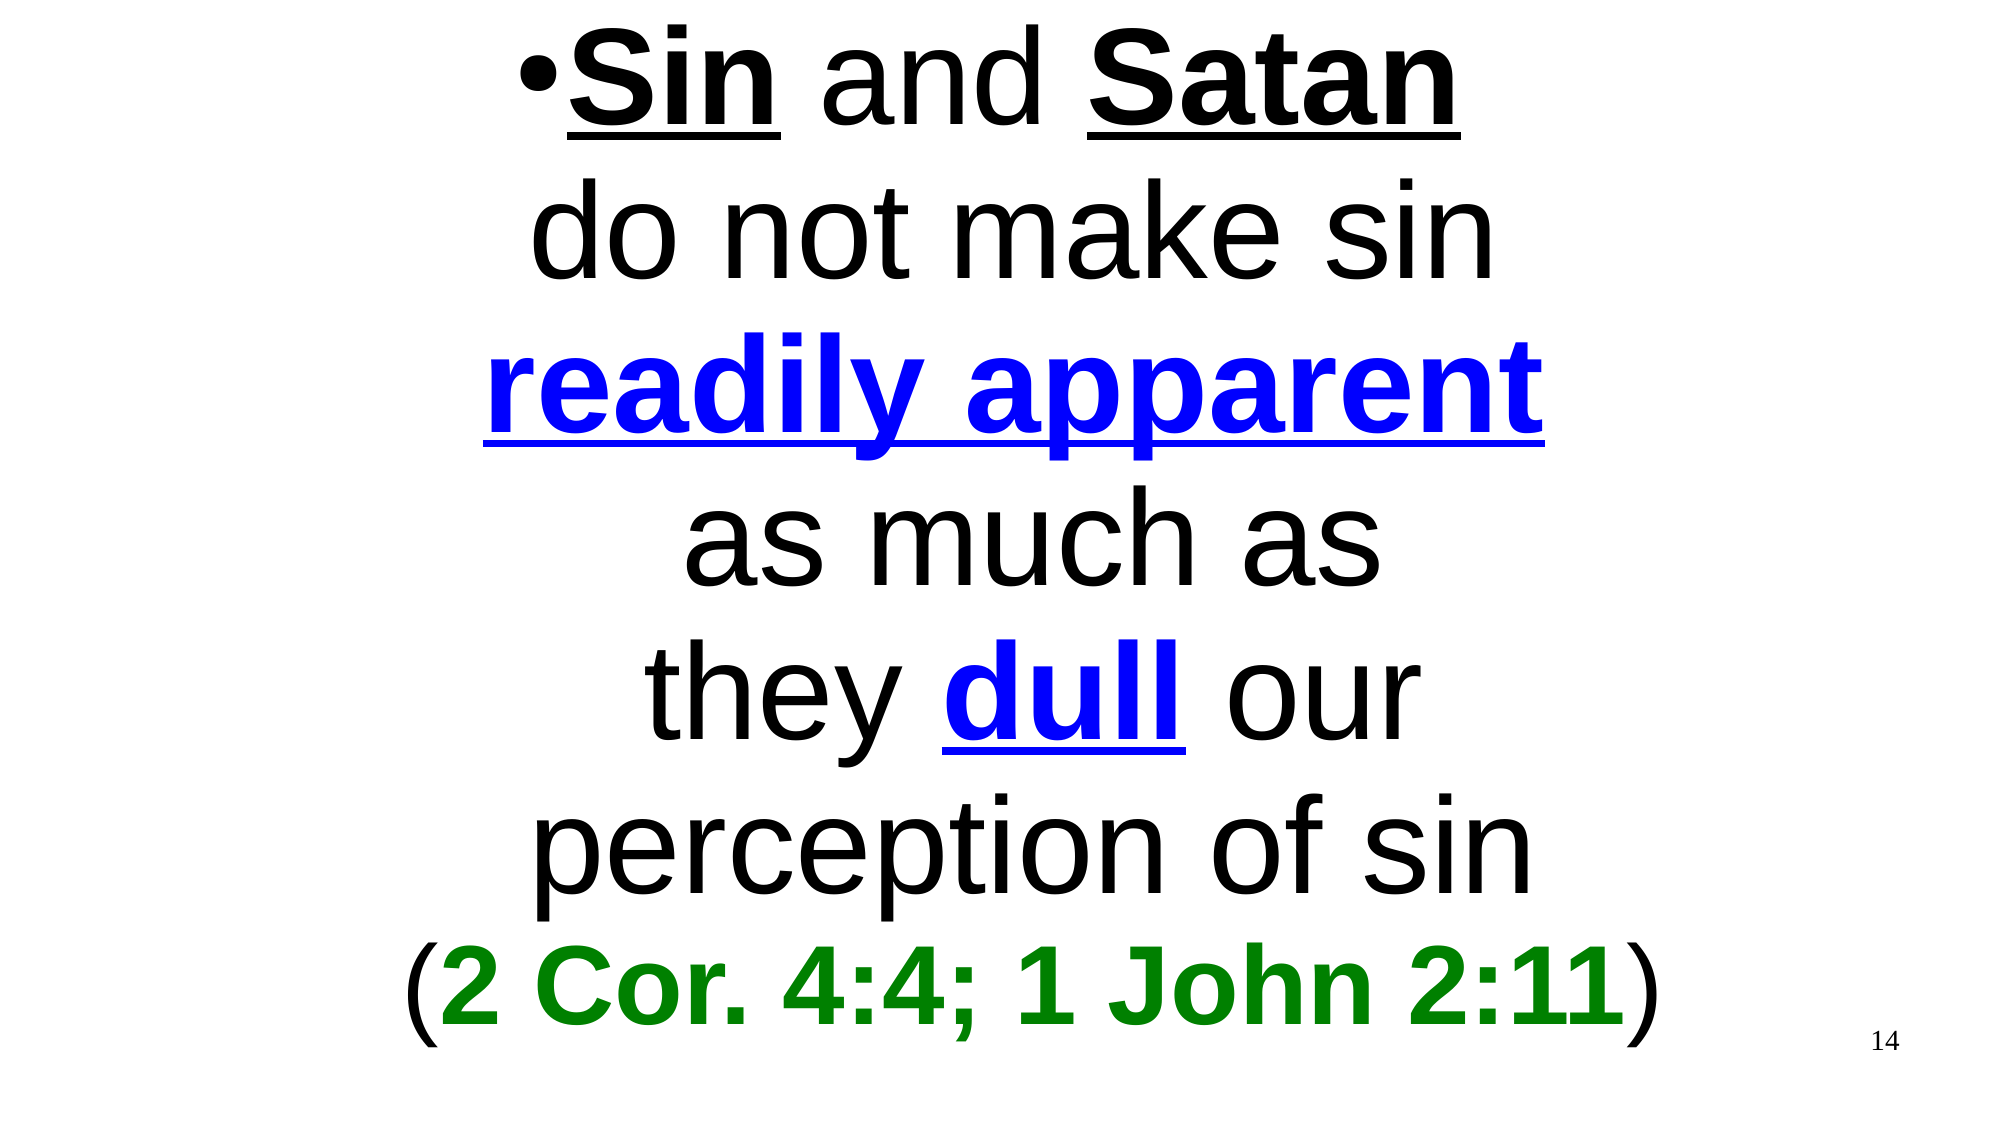

# Sin and Satan do not make sin readily apparent as much as they dull our perception of sin (2 Cor. 4:4; 1 John 2:11)
14